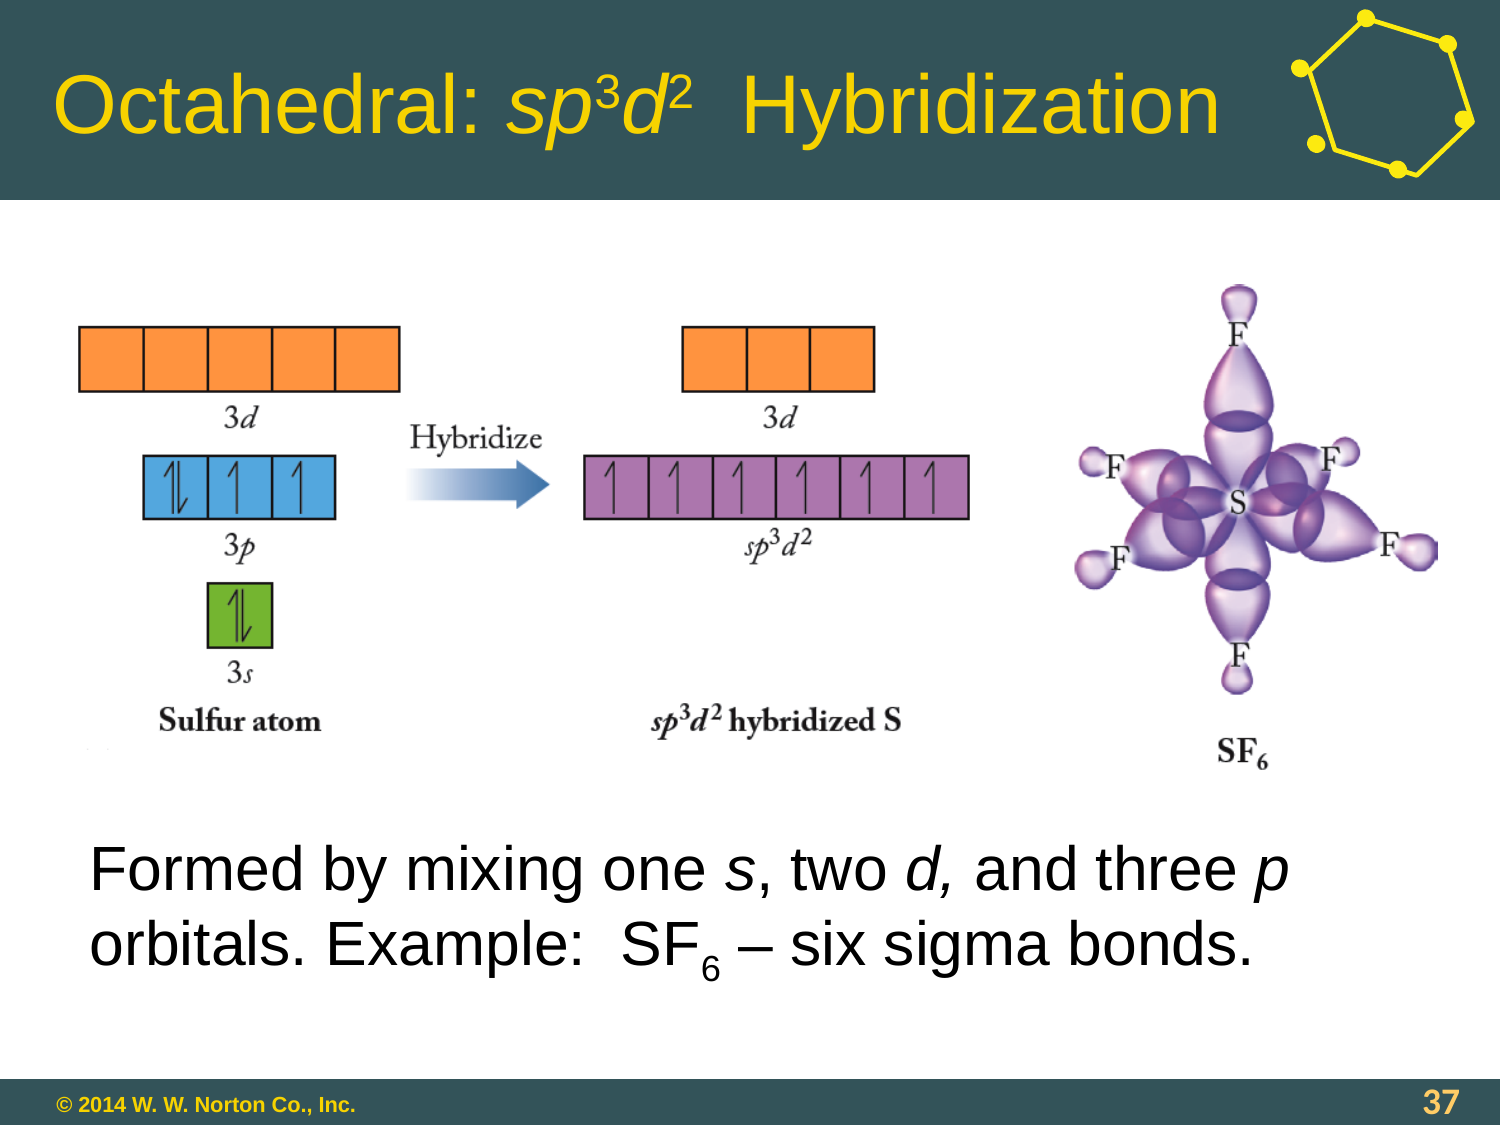

# Octahedral: sp3d2 Hybridization
Formed by mixing one s, two d, and three p orbitals. Example: SF6 – six sigma bonds.